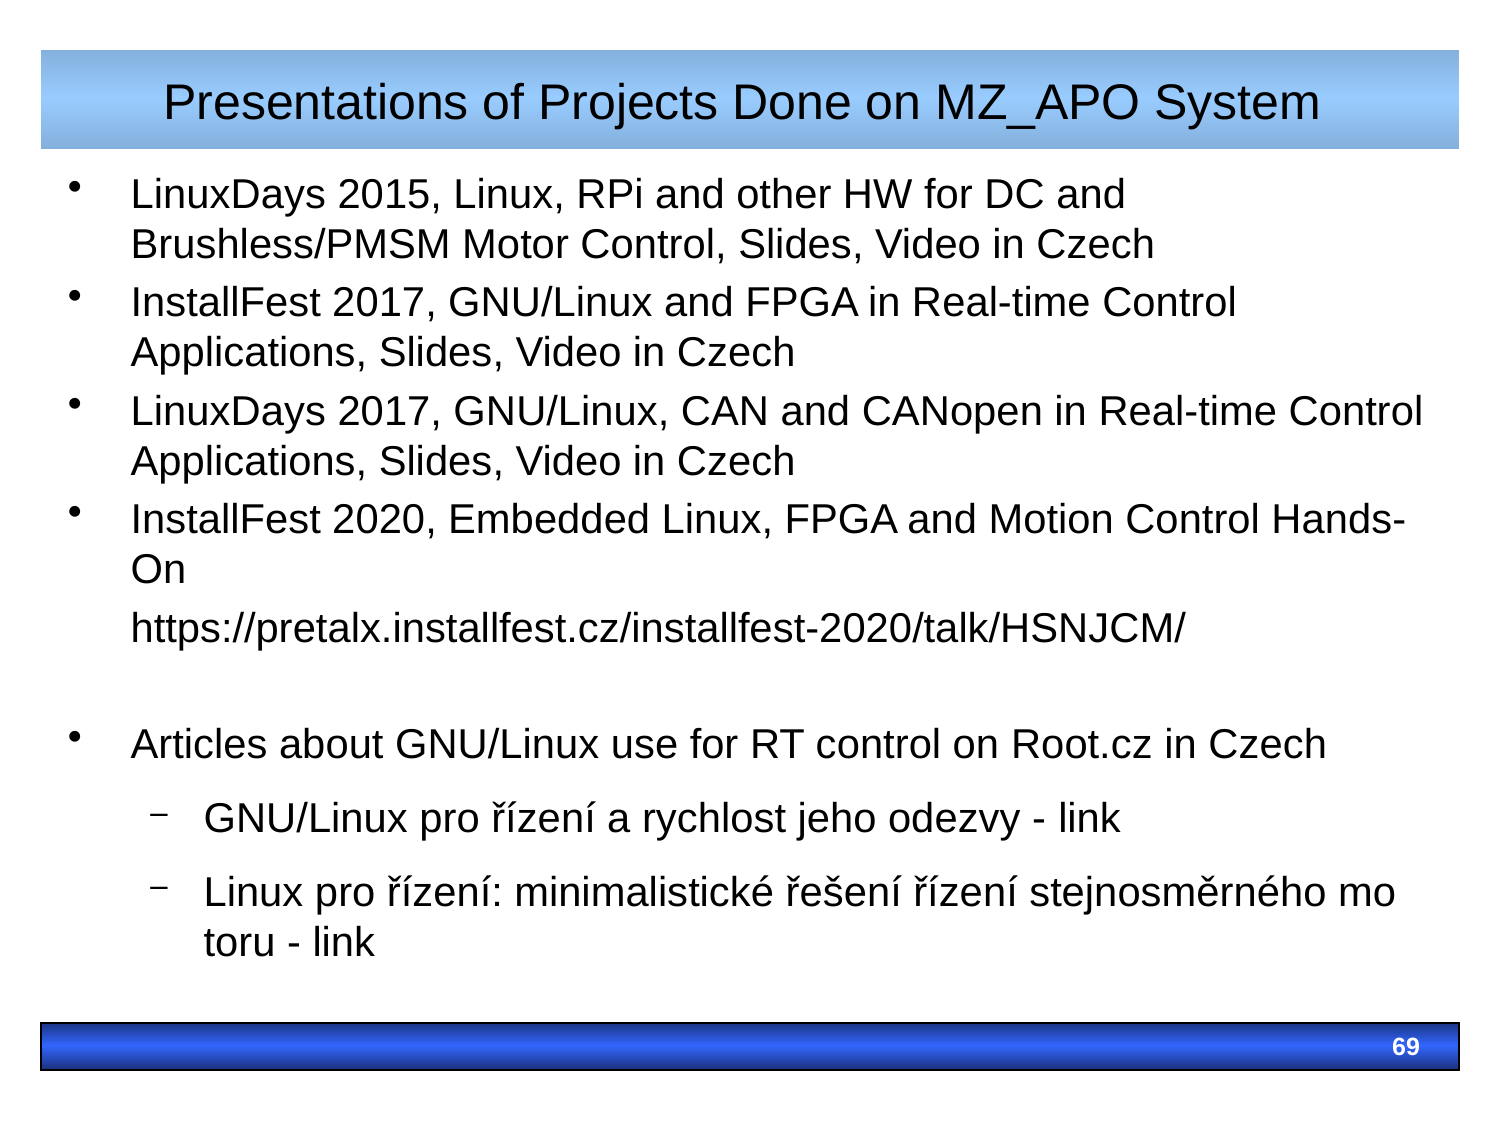

# Presentations of Projects Done on MZ_APO System
LinuxDays 2015, Linux, RPi and other HW for DC and Brushless/PMSM Motor Control, Slides, Video in Czech
InstallFest 2017, GNU/Linux and FPGA in Real-time Control Applications, Slides, Video in Czech
LinuxDays 2017, GNU/Linux, CAN and CANopen in Real-time Control Applications, Slides, Video in Czech
InstallFest 2020, Embedded Linux, FPGA and Motion Control Hands-On
https://pretalx.installfest.cz/installfest-2020/talk/HSNJCM/
Articles about GNU/Linux use for RT control on Root.cz in Czech
GNU/Linux pro řízení a rychlost jeho odezvy - link
Linux pro řízení: minimalistické řešení řízení stejnosměrného mo­toru - link
B35APO Computer Architectures